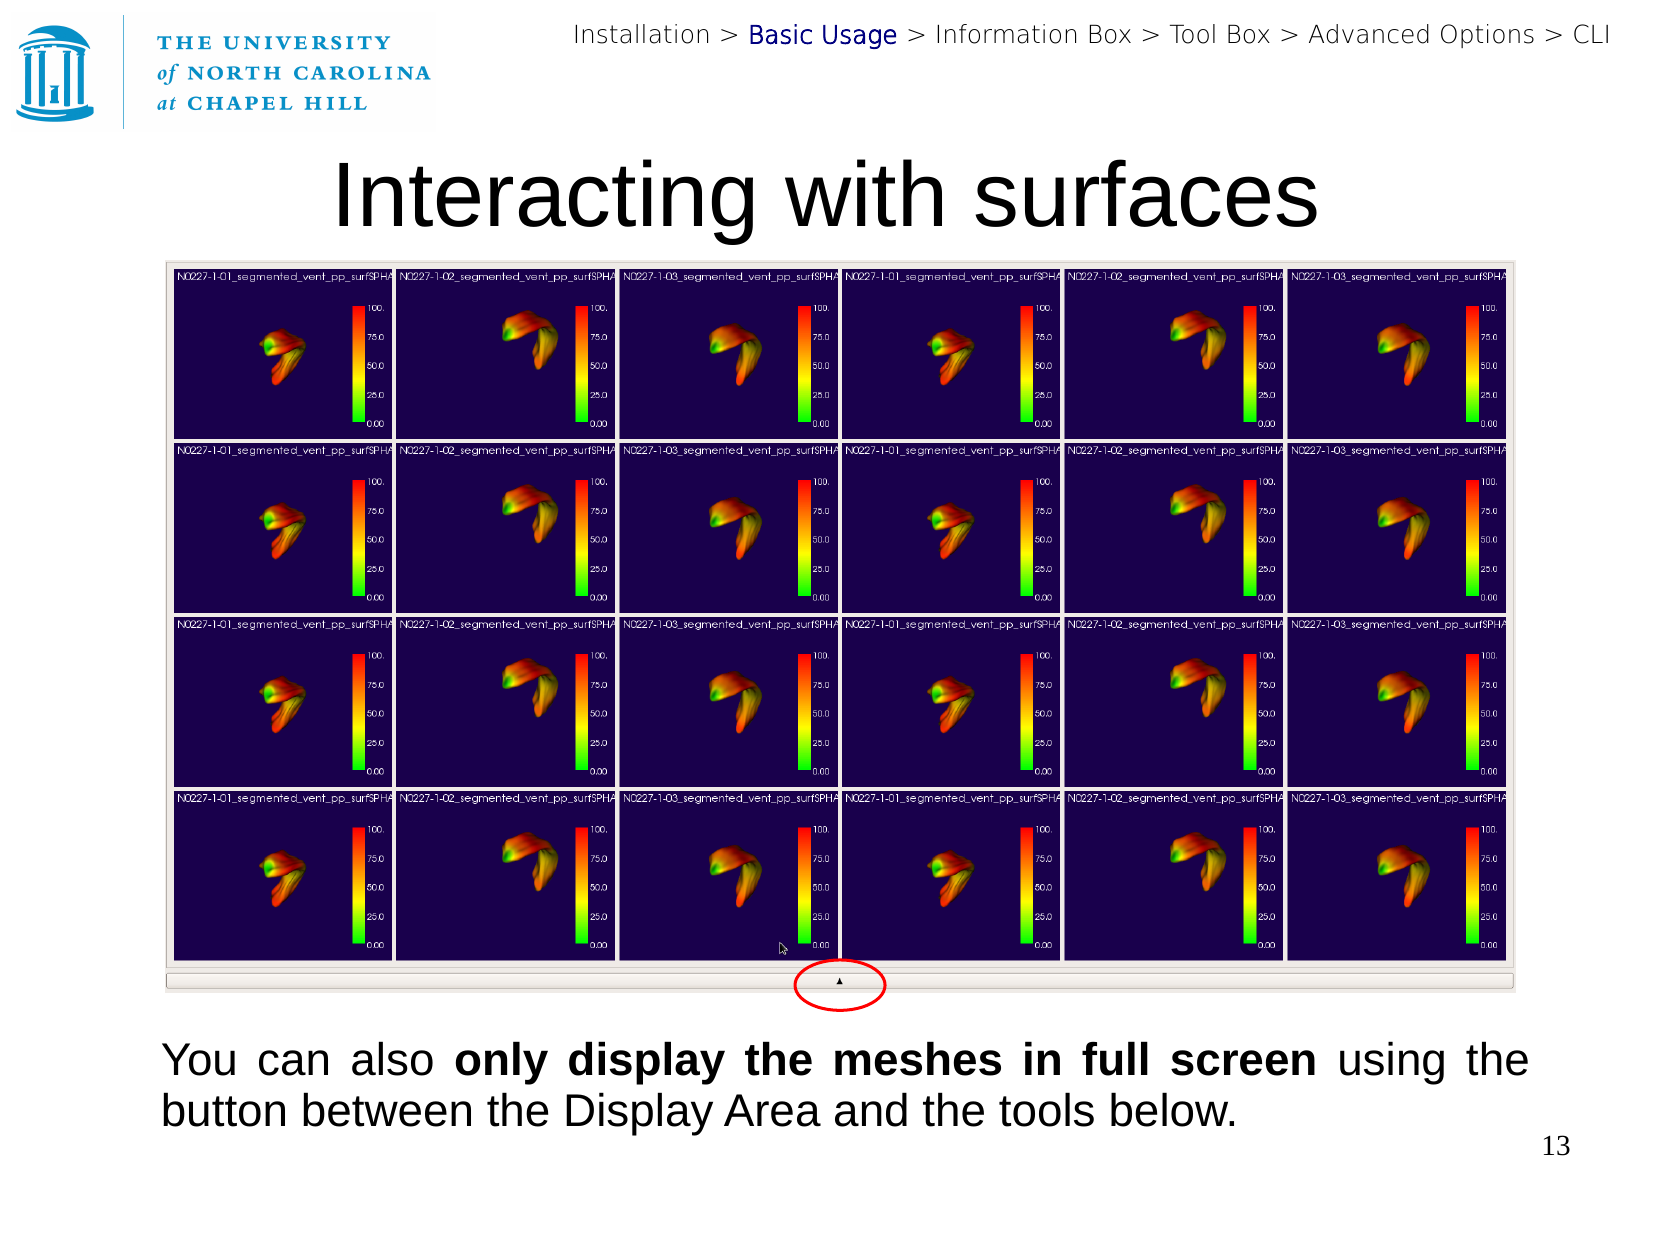

Installation > Basic Usage > Information Box > Tool Box > Advanced Options > CLI
# Interacting with surfaces
You can also only display the meshes in full screen using the button between the Display Area and the tools below.
13